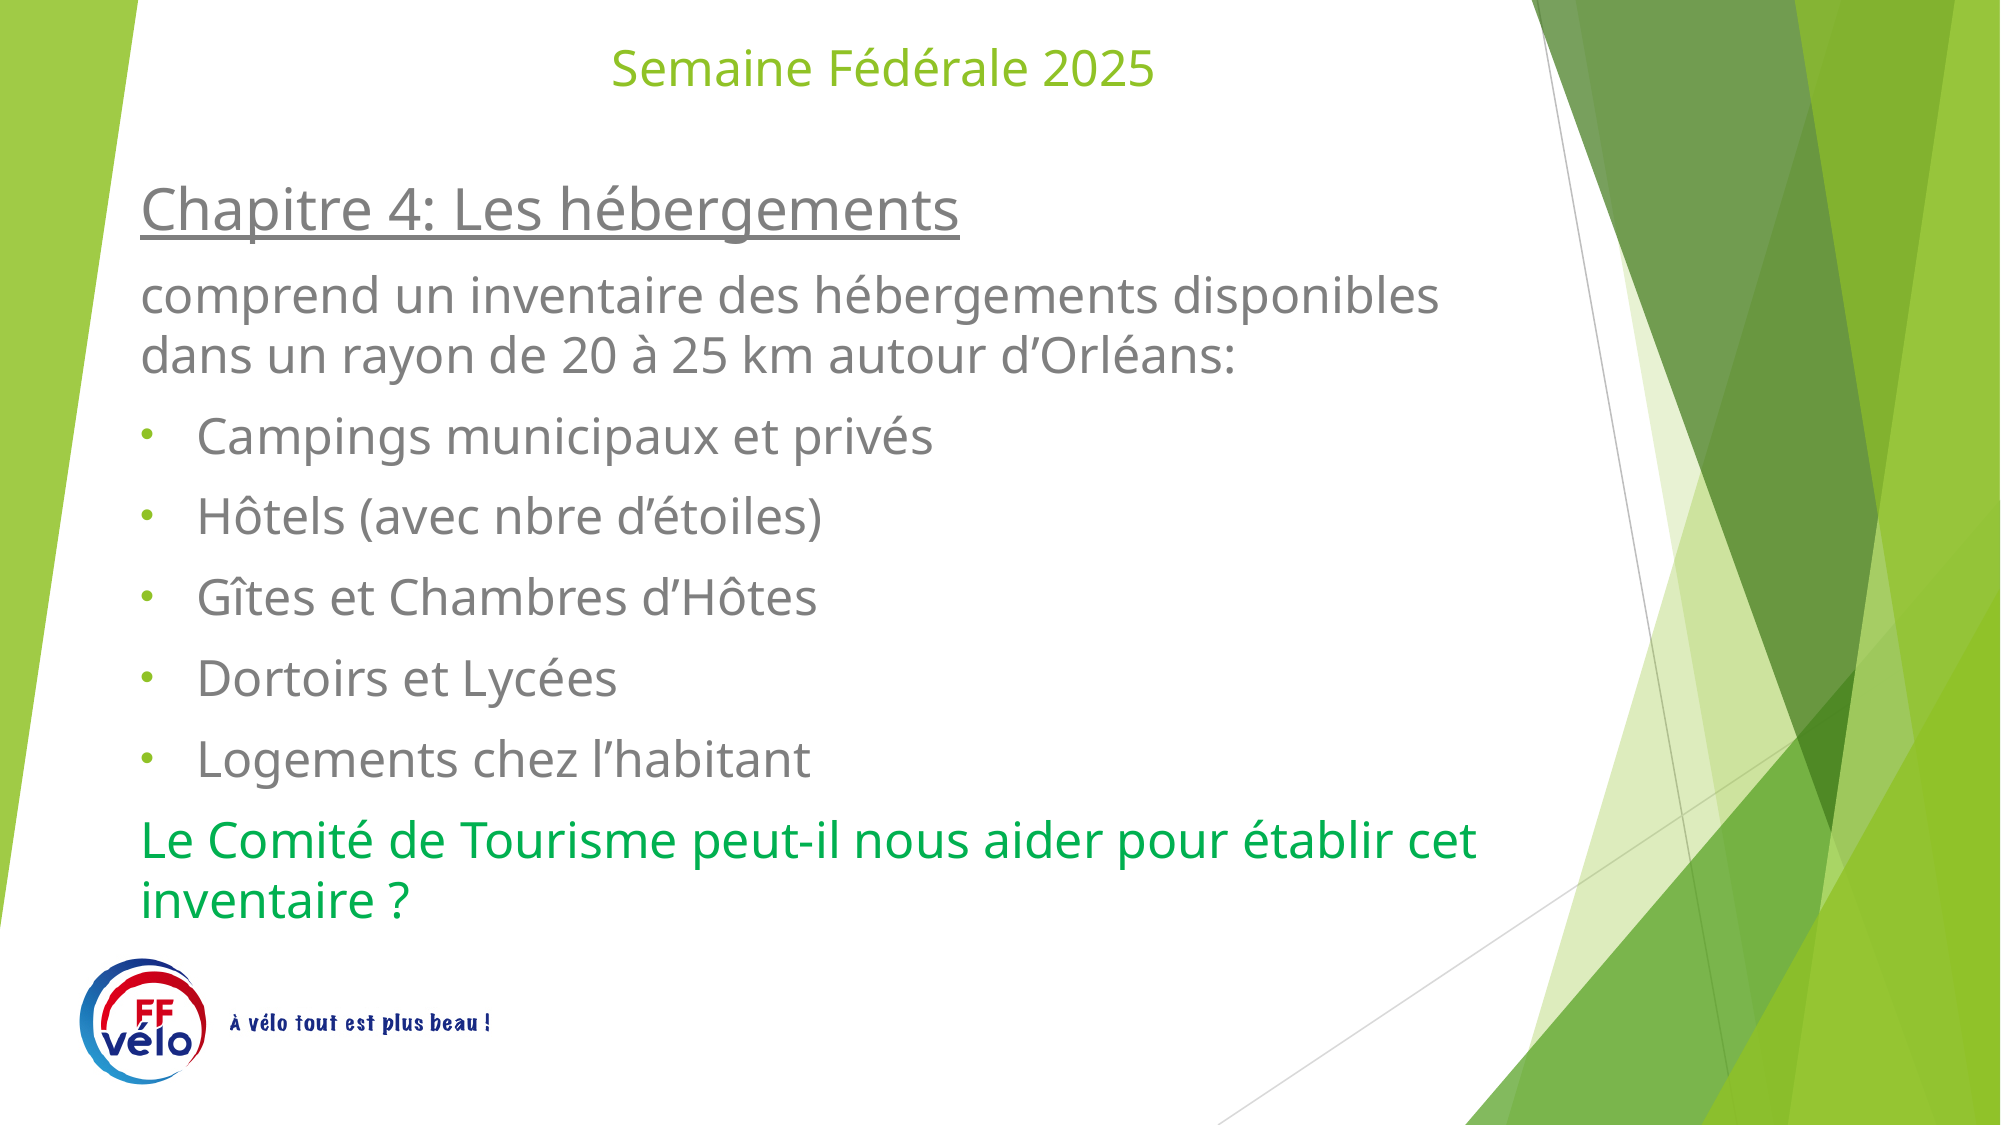

# Semaine Fédérale 2025
Chapitre 4: Les hébergements
comprend un inventaire des hébergements disponibles dans un rayon de 20 à 25 km autour d’Orléans:
Campings municipaux et privés
Hôtels (avec nbre d’étoiles)
Gîtes et Chambres d’Hôtes
Dortoirs et Lycées
Logements chez l’habitant
Le Comité de Tourisme peut-il nous aider pour établir cet inventaire ?